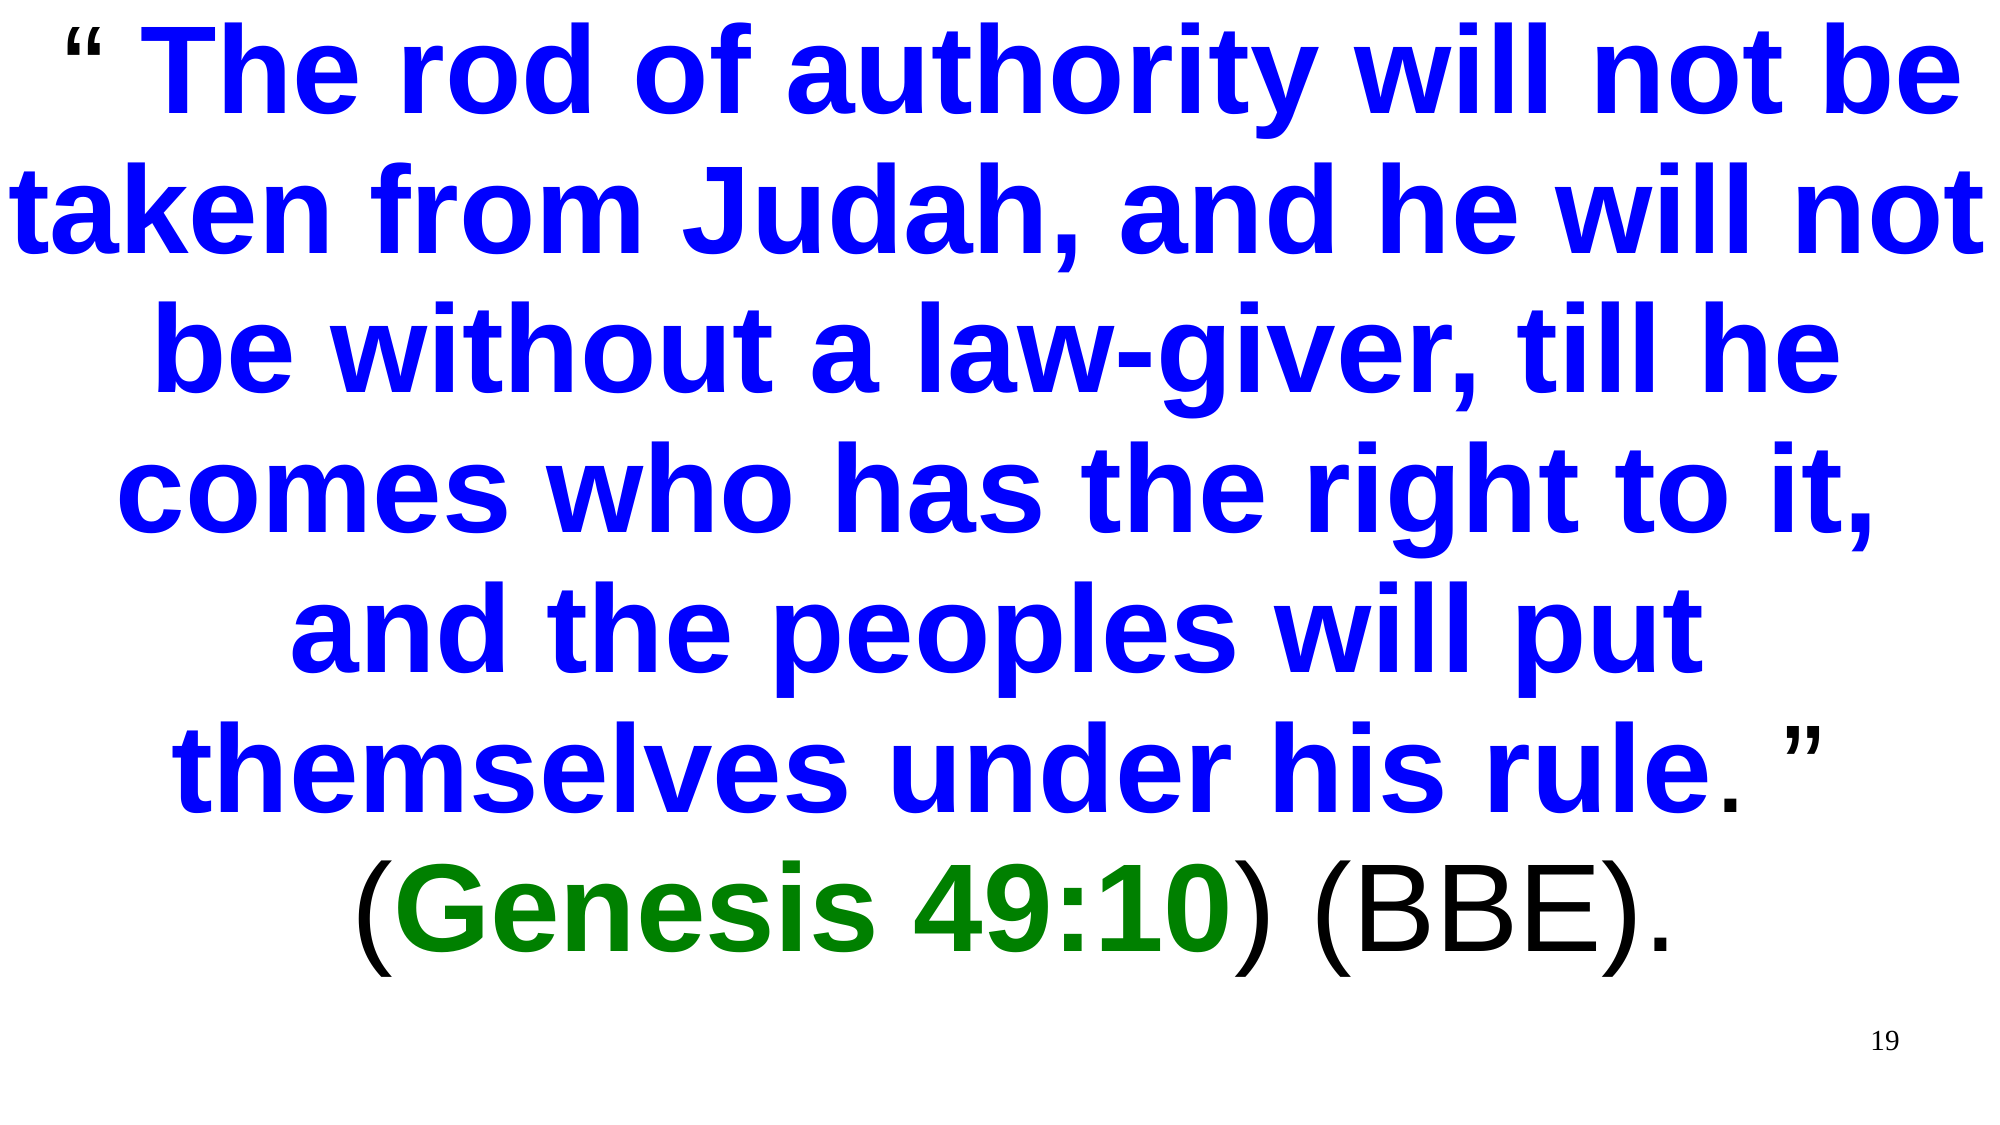

# “ The rod of authority will not be taken from Judah, and he will not be without a law-giver, till he comes who has the right to it, and the peoples will put themselves under his rule. ” (Genesis 49:10) (BBE).
19